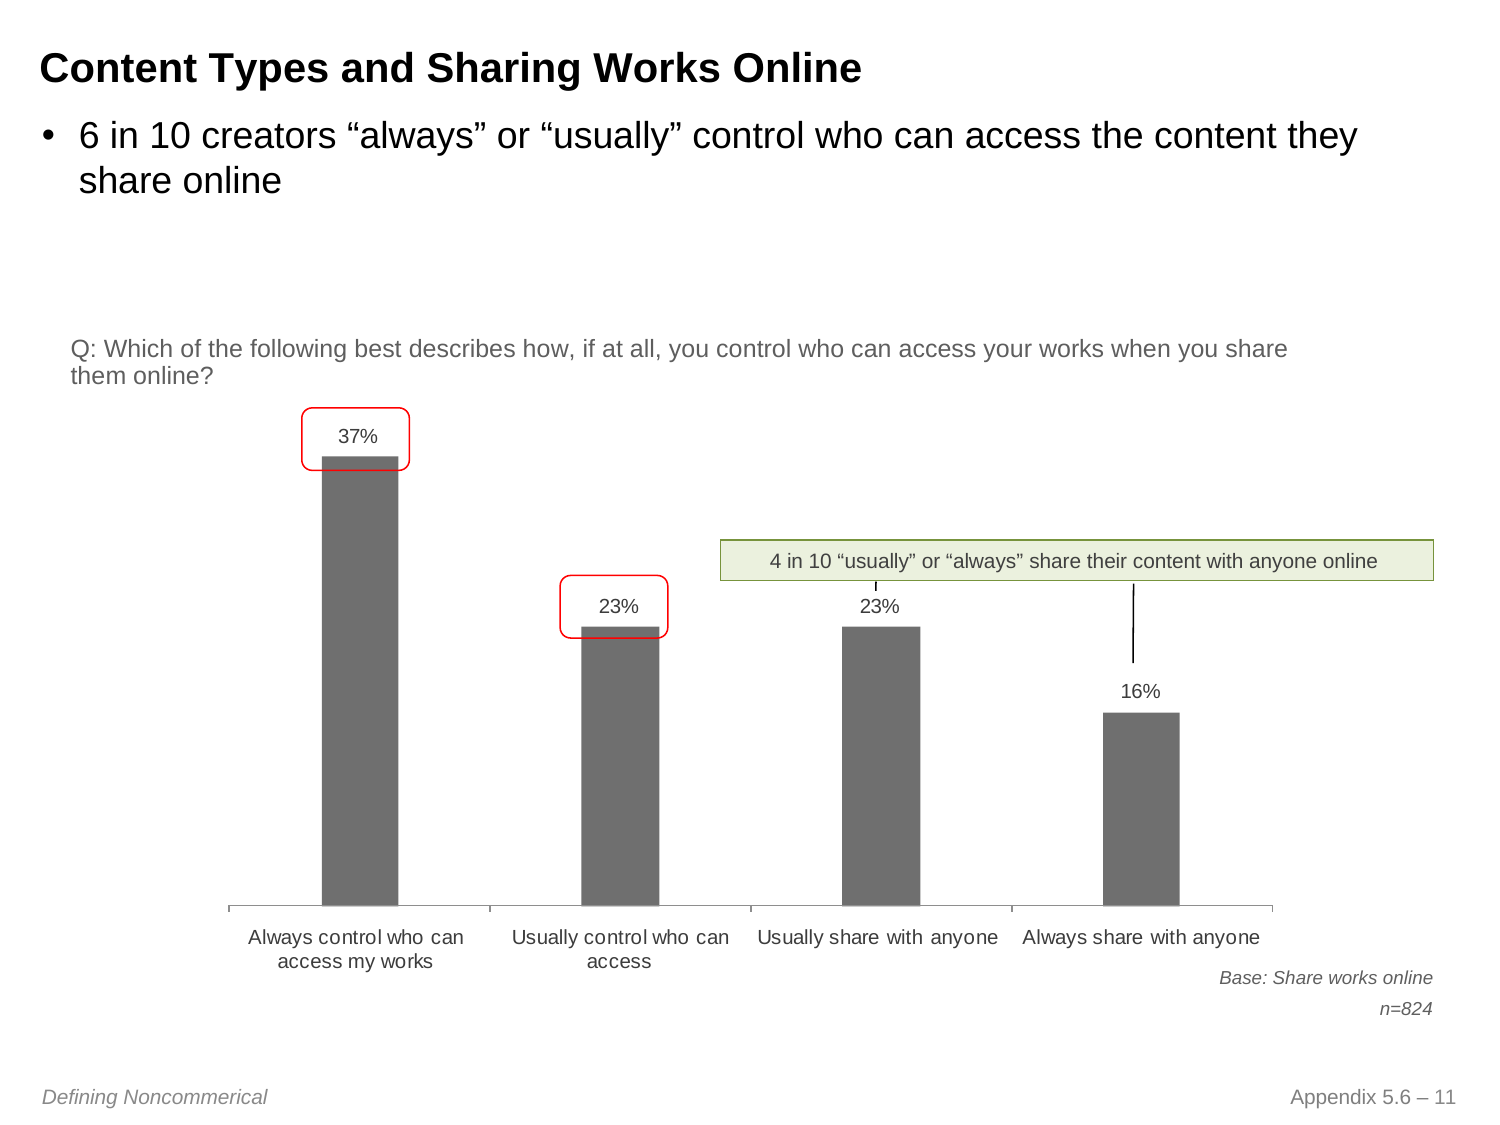

Content Types and Sharing Works Online
6 in 10 creators “always” or “usually” control who can access the content they share online
Q: Which of the following best describes how, if at all, you control who can access your works when you share them online?
4 in 10 “usually” or “always” share their content with anyone online
Base: Share works online
n=824
Defining Noncommerical
Appendix 5.6 –